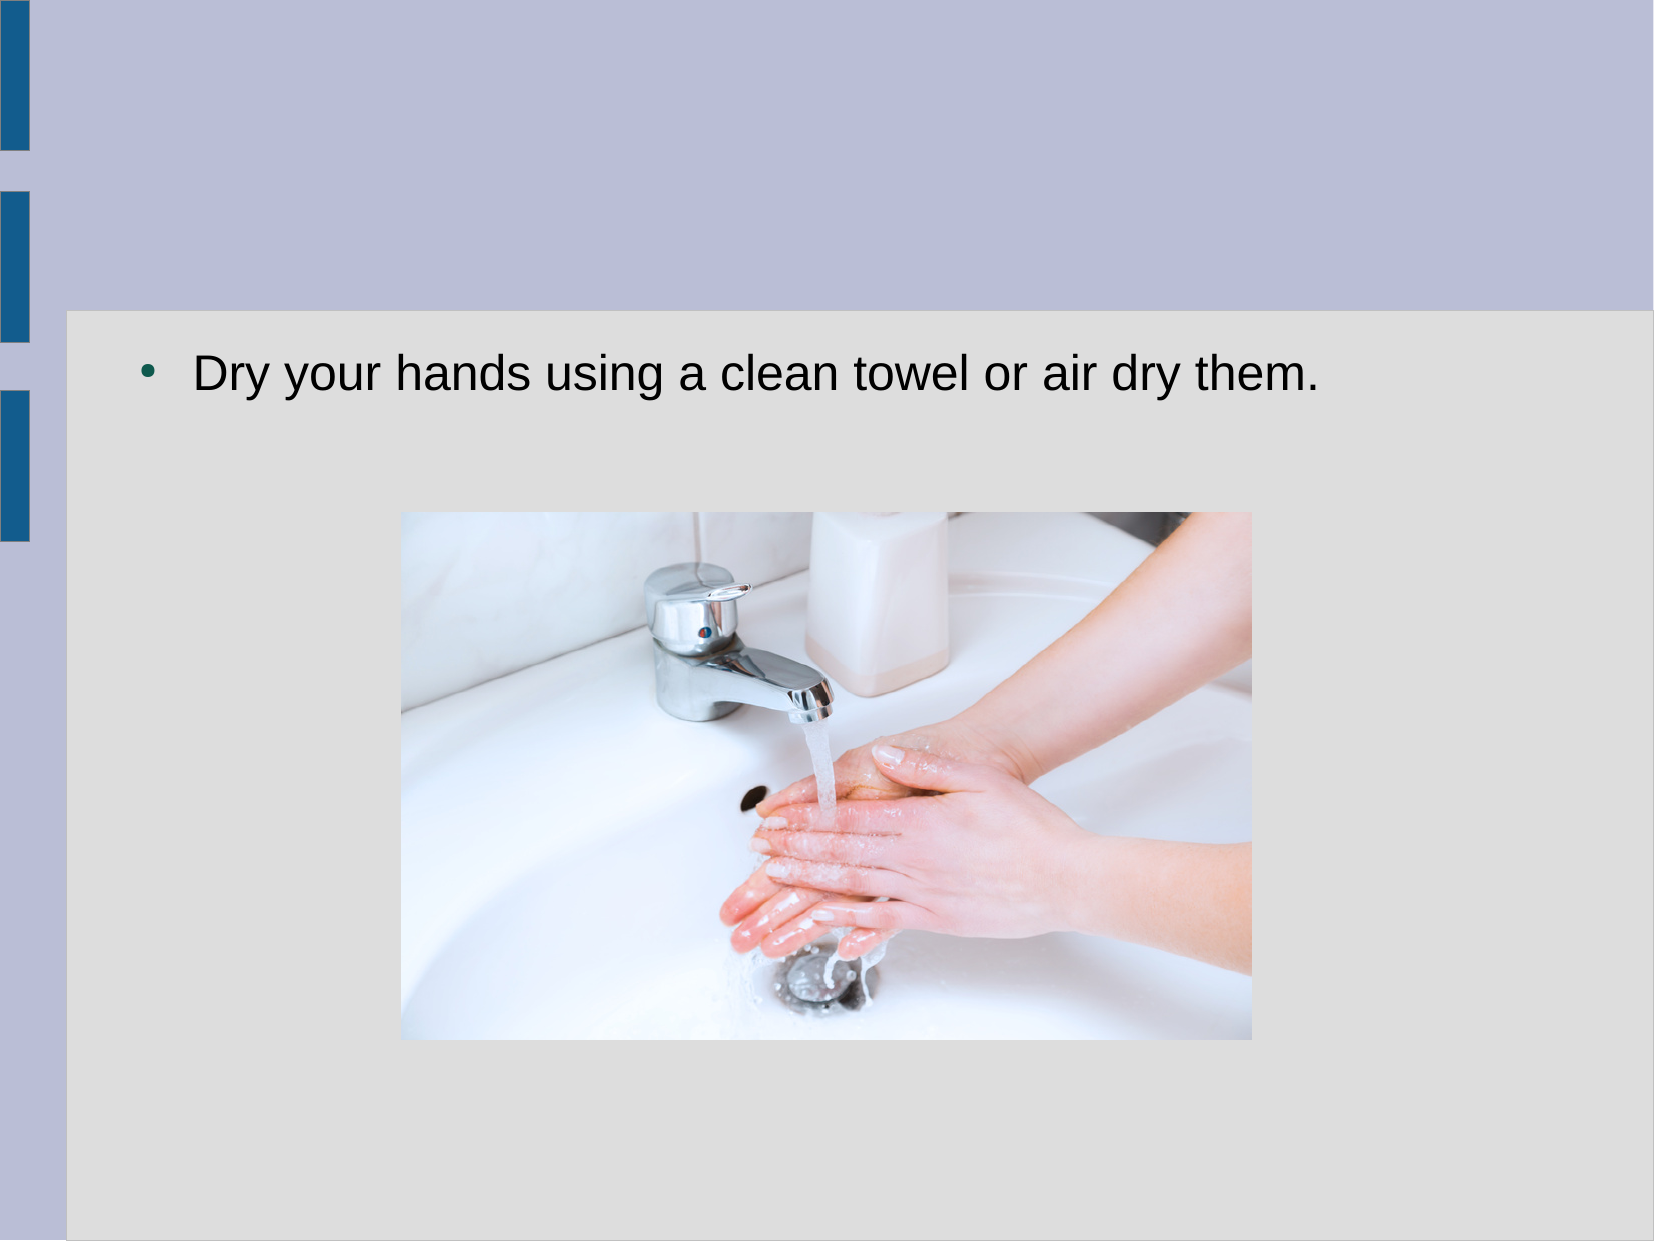

#
Dry your hands using a clean towel or air dry them.